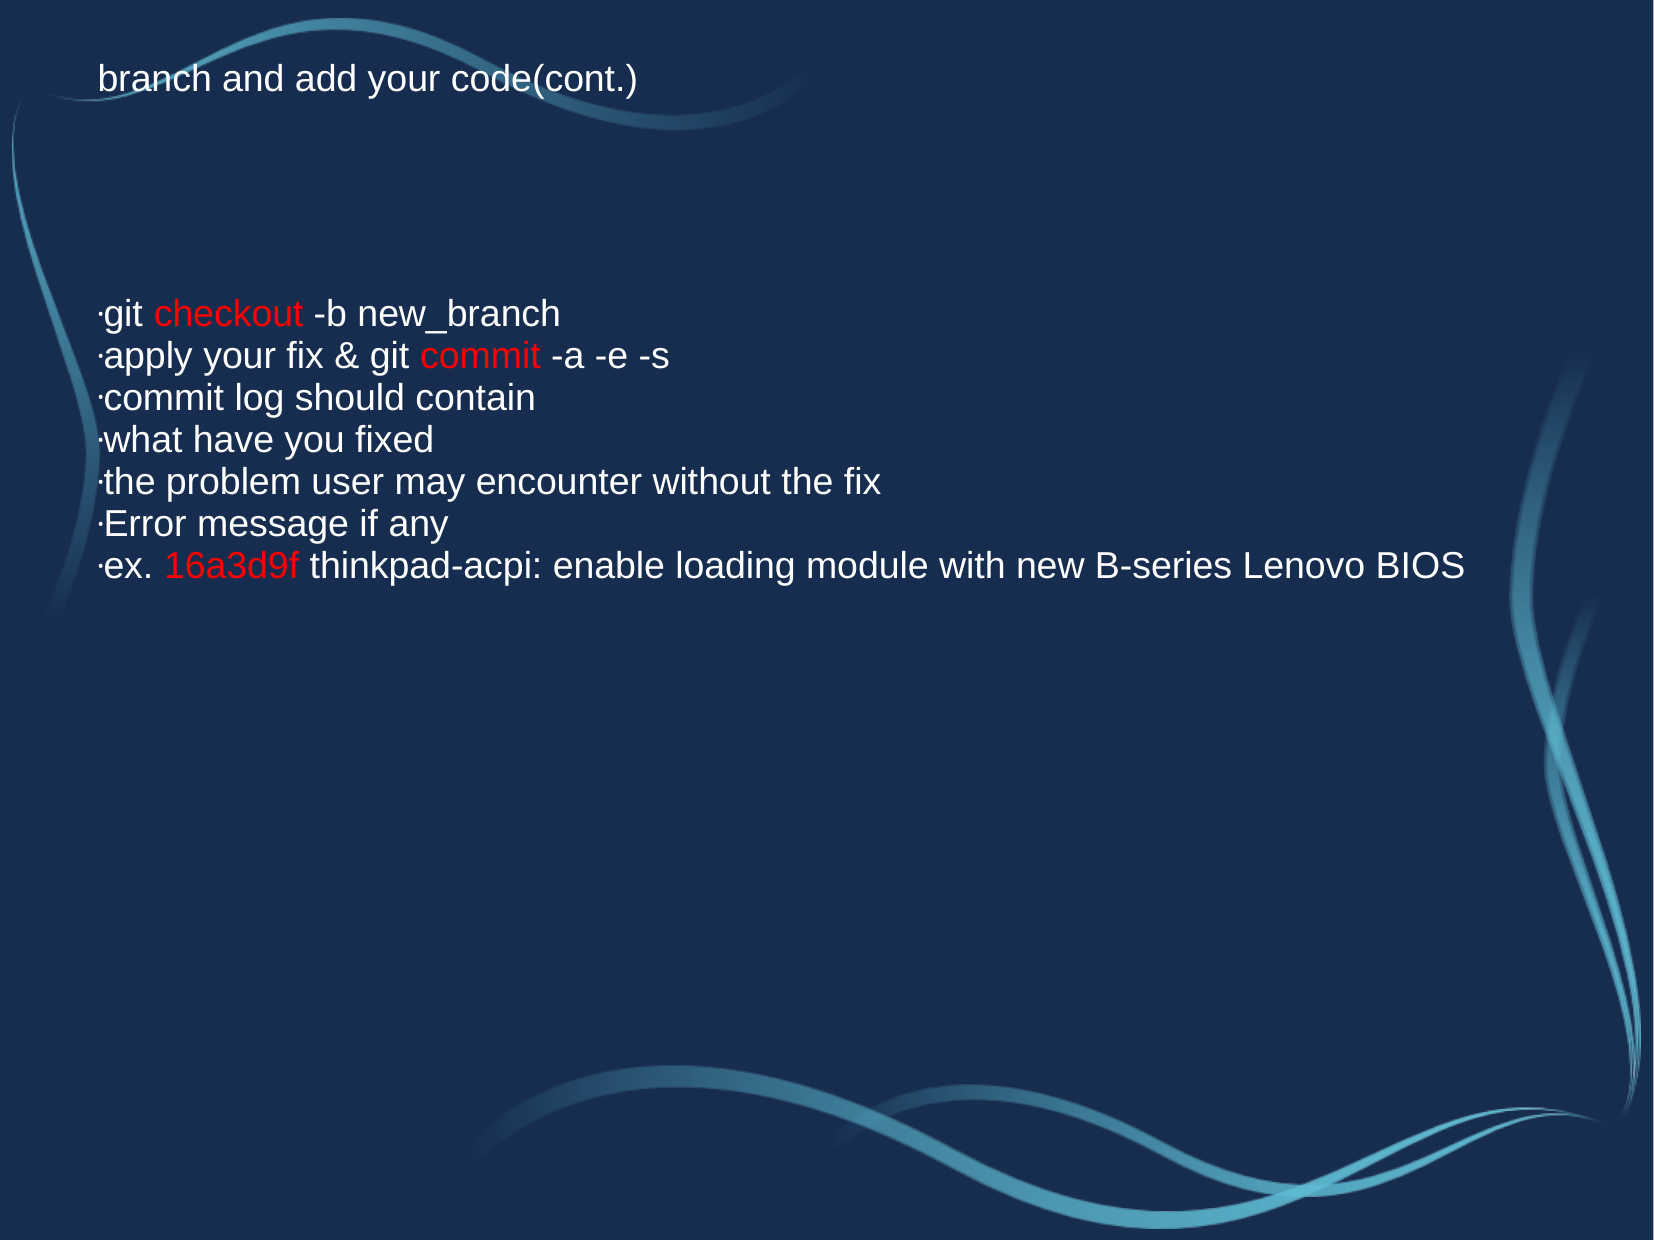

branch and add your code(cont.)
git checkout -b new_branch
apply your fix & git commit -a -e -s
commit log should contain
what have you fixed
the problem user may encounter without the fix
Error message if any
ex. 16a3d9f thinkpad-acpi: enable loading module with new B-series Lenovo BIOS